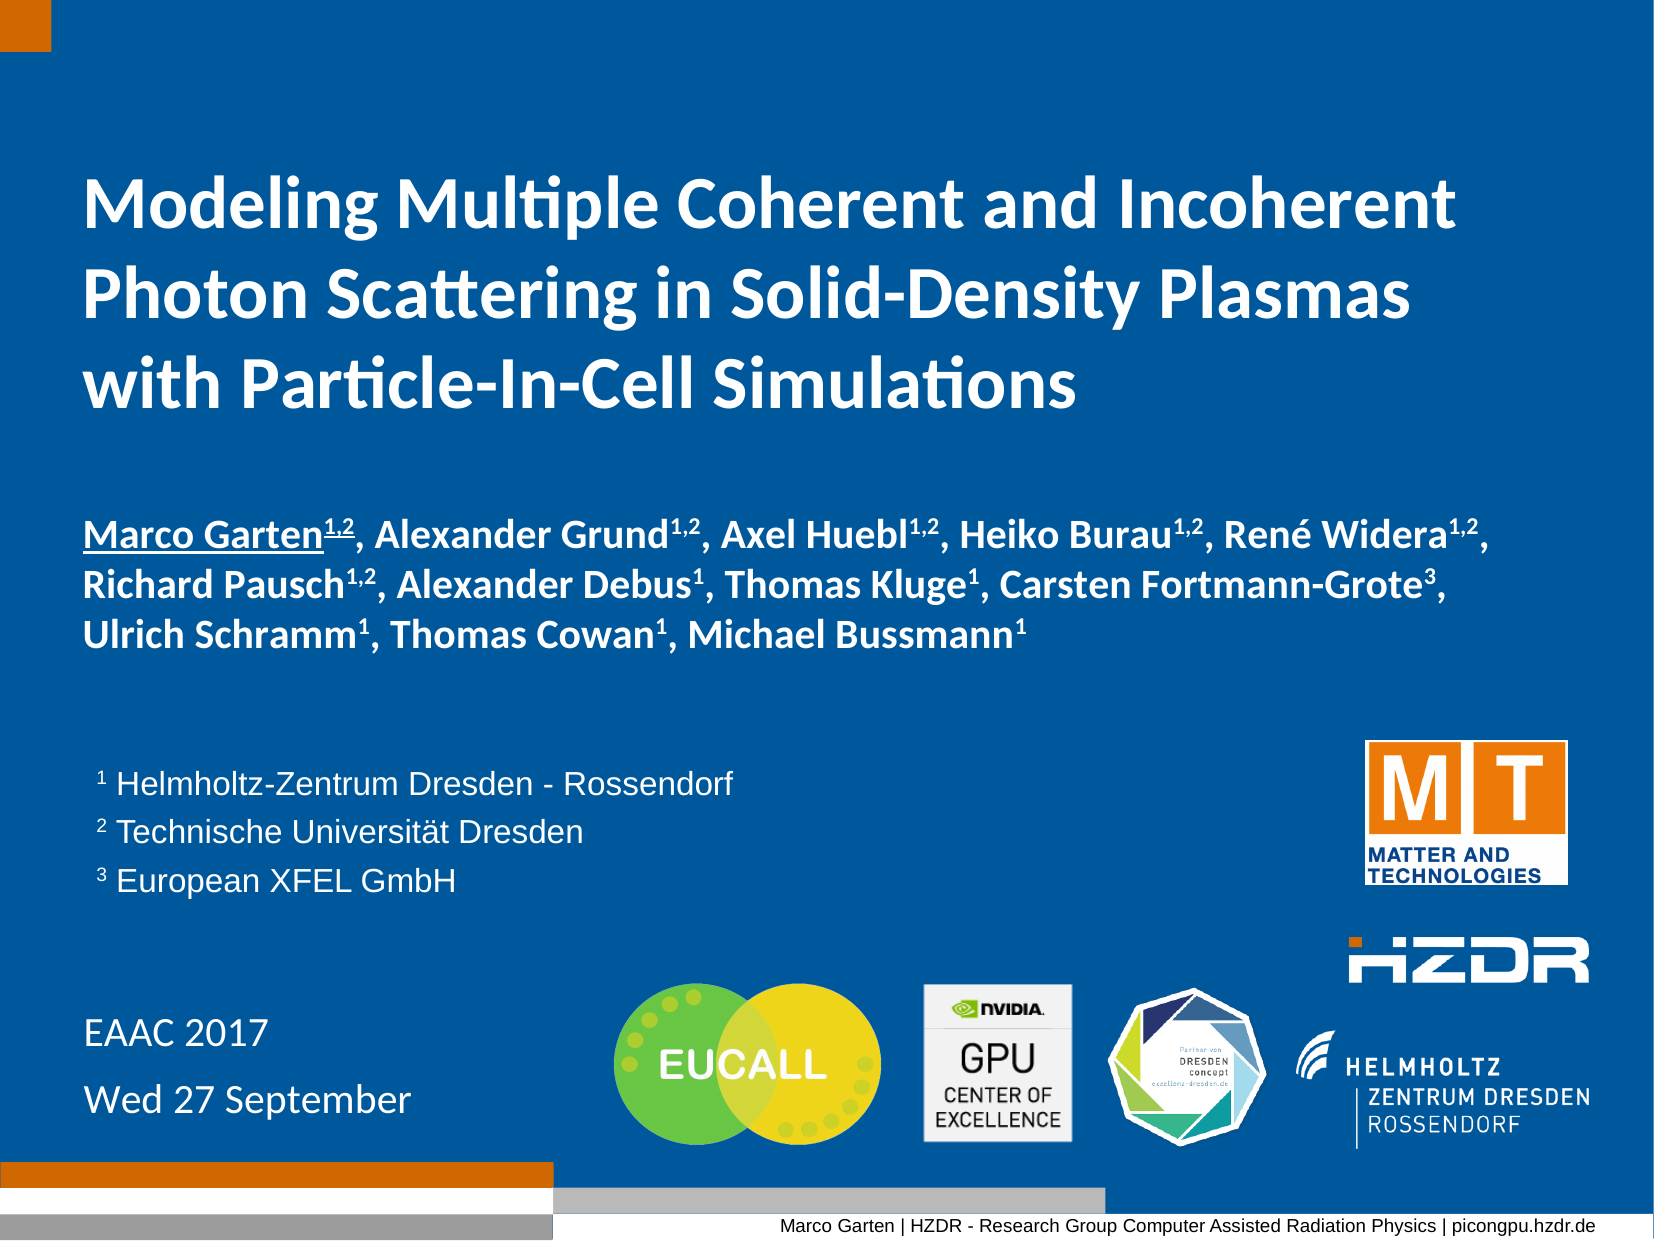

# Modeling Multiple Coherent and Incoherent Photon Scattering in Solid-Density Plasmas with Particle-In-Cell Simulations
Marco Garten1,2, Alexander Grund1,2, Axel Huebl1,2, Heiko Burau1,2, René Widera1,2, Richard Pausch1,2, Alexander Debus1, Thomas Kluge1, Carsten Fortmann-Grote3,
Ulrich Schramm1, Thomas Cowan1, Michael Bussmann1
1 Helmholtz-Zentrum Dresden - Rossendorf
2 Technische Universität Dresden
3 European XFEL GmbH
EAAC 2017
Wed 27 September